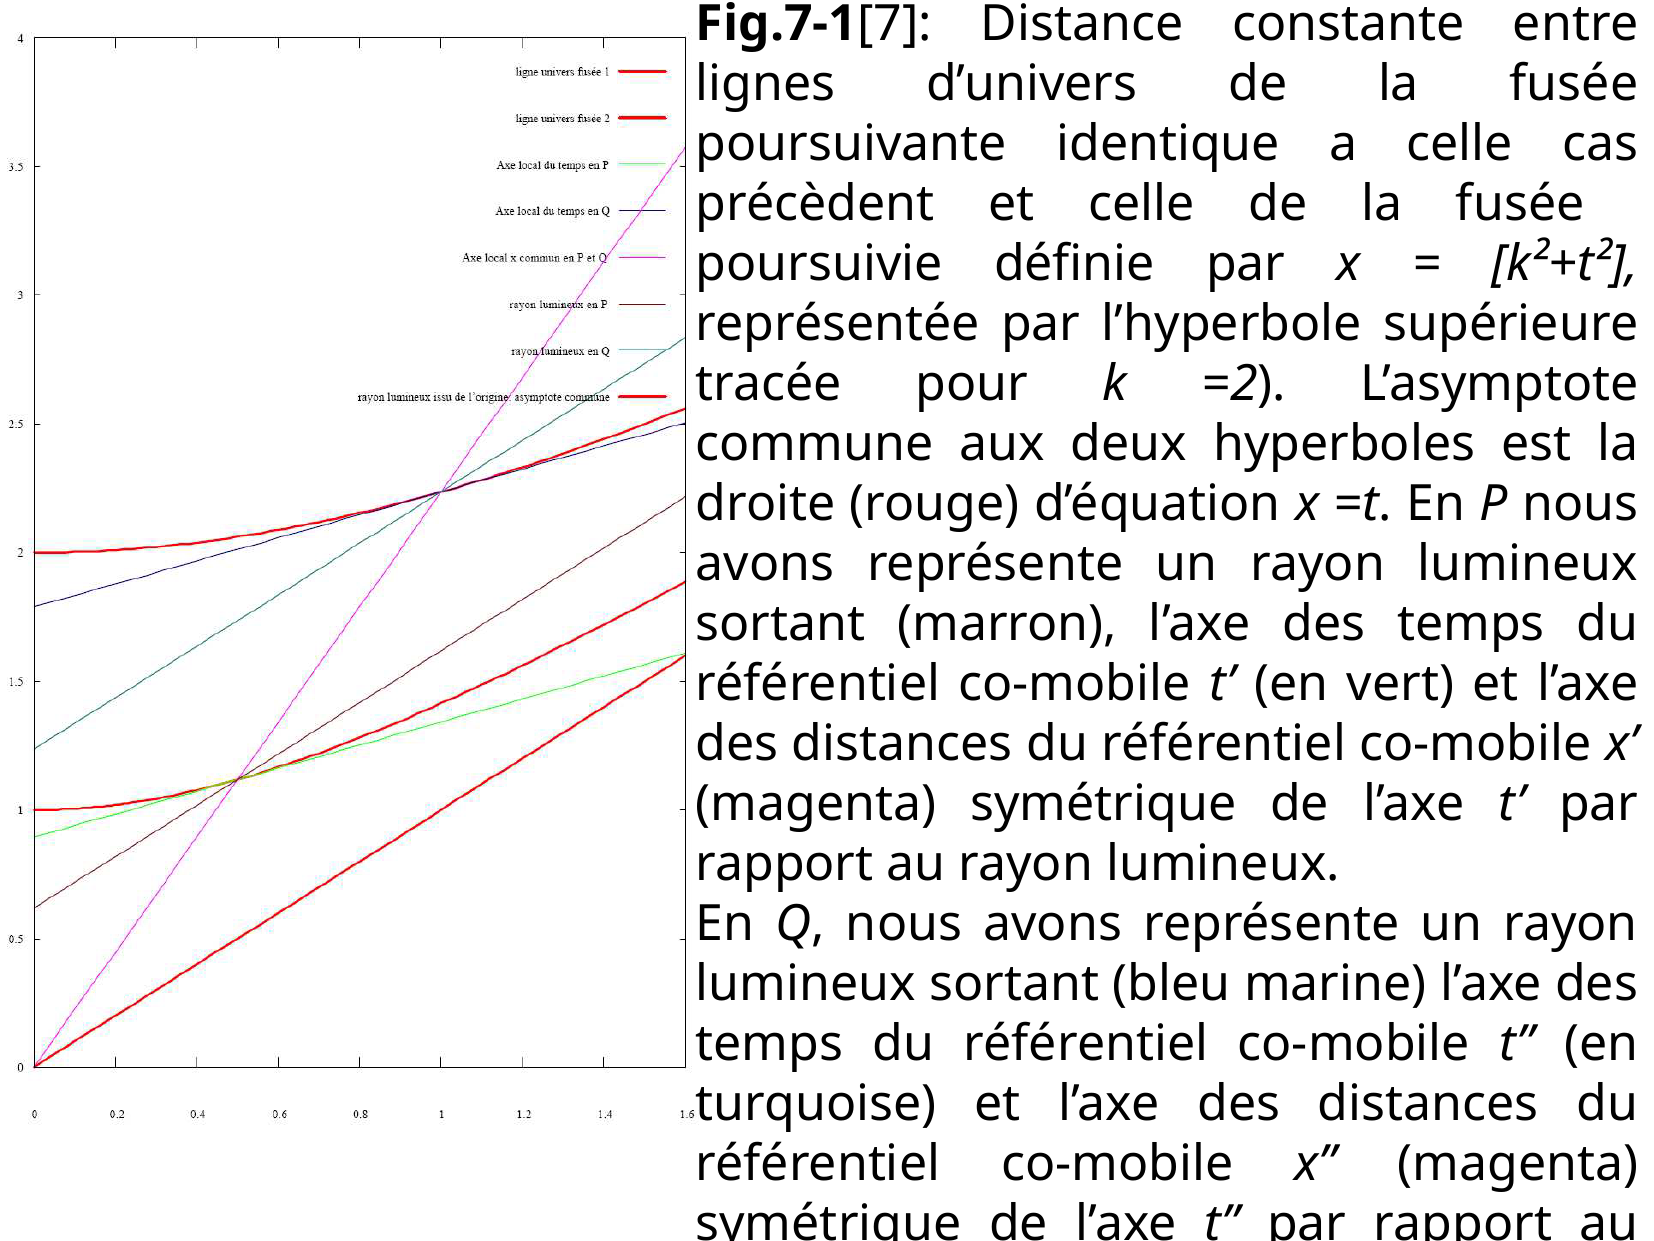

Fig.7-1[7]: Distance constante entre lignes d’univers de la fusée poursuivante identique a celle cas précèdent et celle de la fusée poursuivie définie par x = [k²+t²], représentée par l’hyperbole supérieure tracée pour k =2). L’asymptote commune aux deux hyperboles est la droite (rouge) d’équation x =t. En P nous avons représente un rayon lumineux sortant (marron), l’axe des temps du référentiel co-mobile t’ (en vert) et l’axe des distances du référentiel co-mobile x’ (magenta) symétrique de l’axe t’ par rapport au rayon lumineux.
En Q, nous avons représente un rayon lumineux sortant (bleu marine) l’axe des temps du référentiel co-mobile t” (en turquoise) et l’axe des distances du référentiel co-mobile x” (magenta) symétrique de l’axe t” par rapport au rayon lumineux. Nous voyons les axes x’ et x” sont identiques et que les axes t’ (en P) et t”(en Q) sont parallèles.